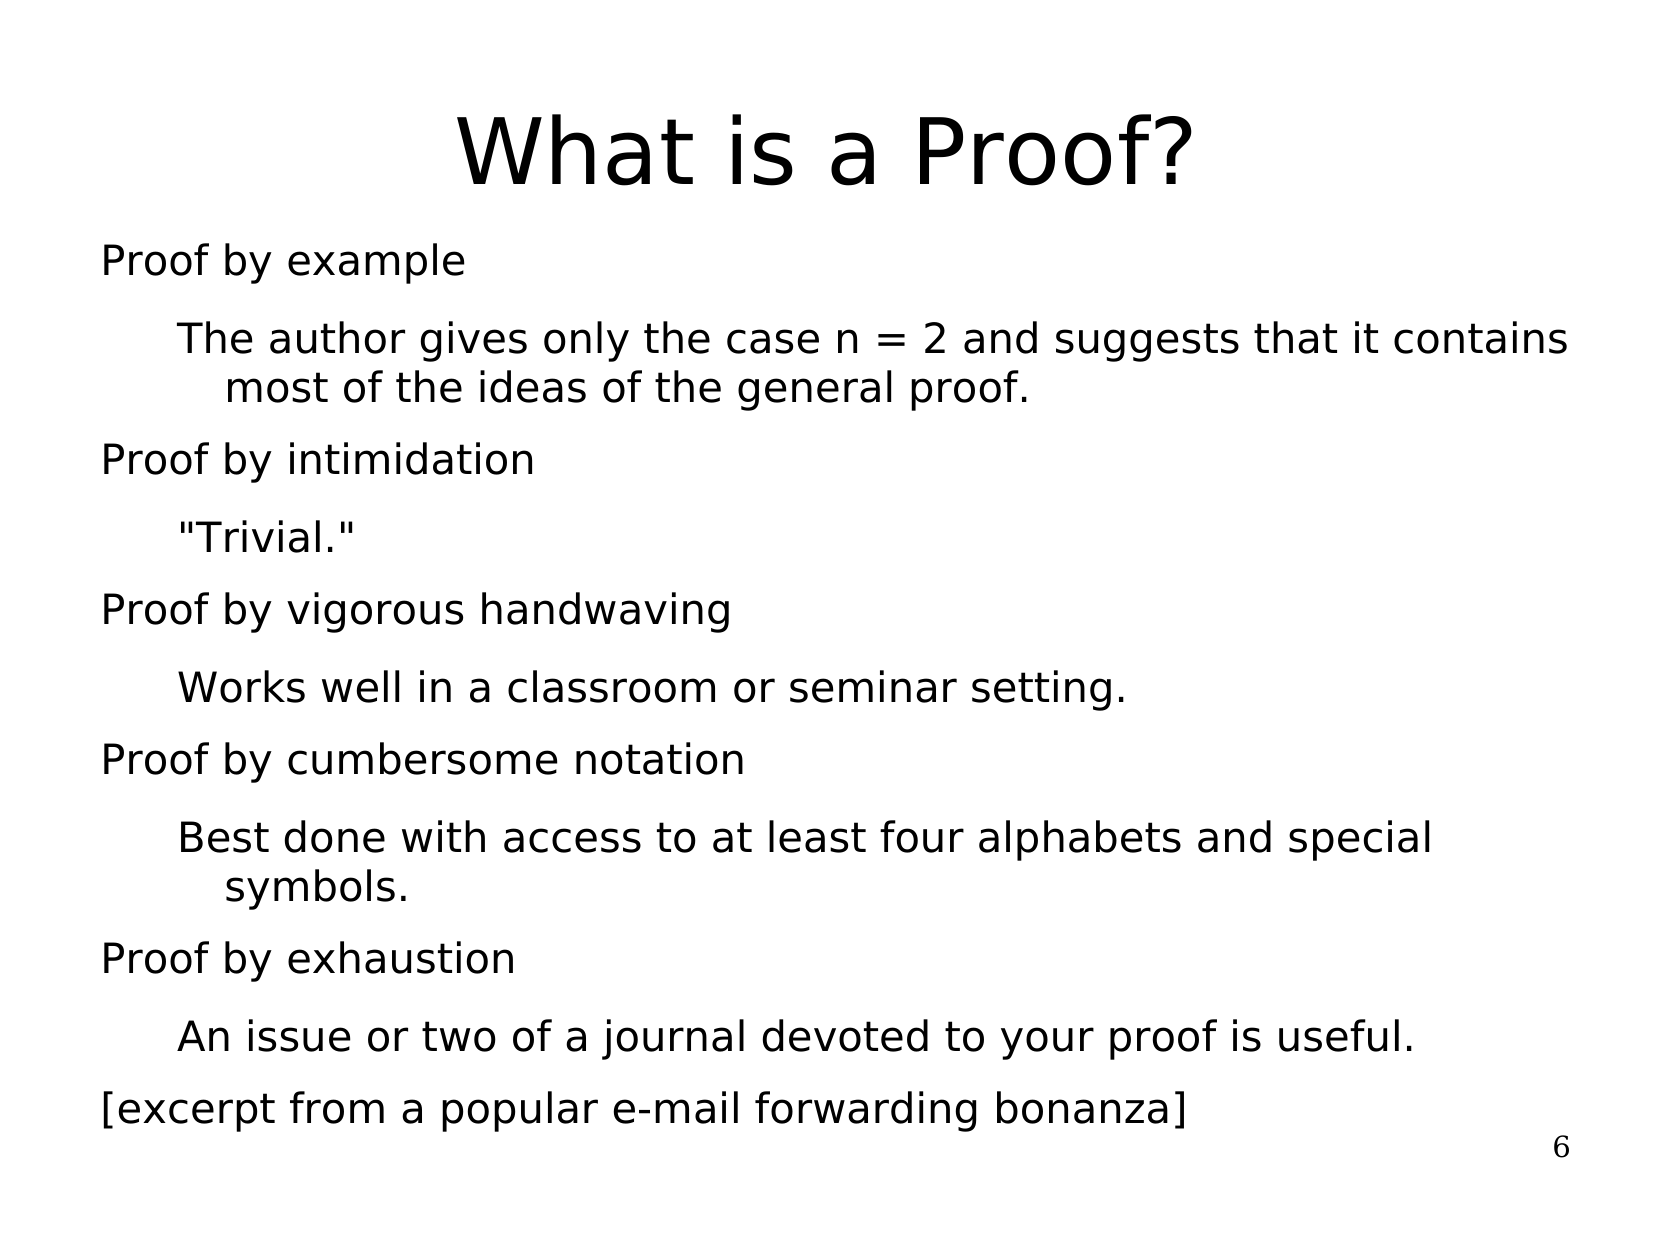

# What is a Proof?
Proof by example
The author gives only the case n = 2 and suggests that it contains most of the ideas of the general proof.
Proof by intimidation
"Trivial."
Proof by vigorous handwaving
Works well in a classroom or seminar setting.
Proof by cumbersome notation
Best done with access to at least four alphabets and special symbols.
Proof by exhaustion
An issue or two of a journal devoted to your proof is useful.
[excerpt from a popular e-mail forwarding bonanza]
6